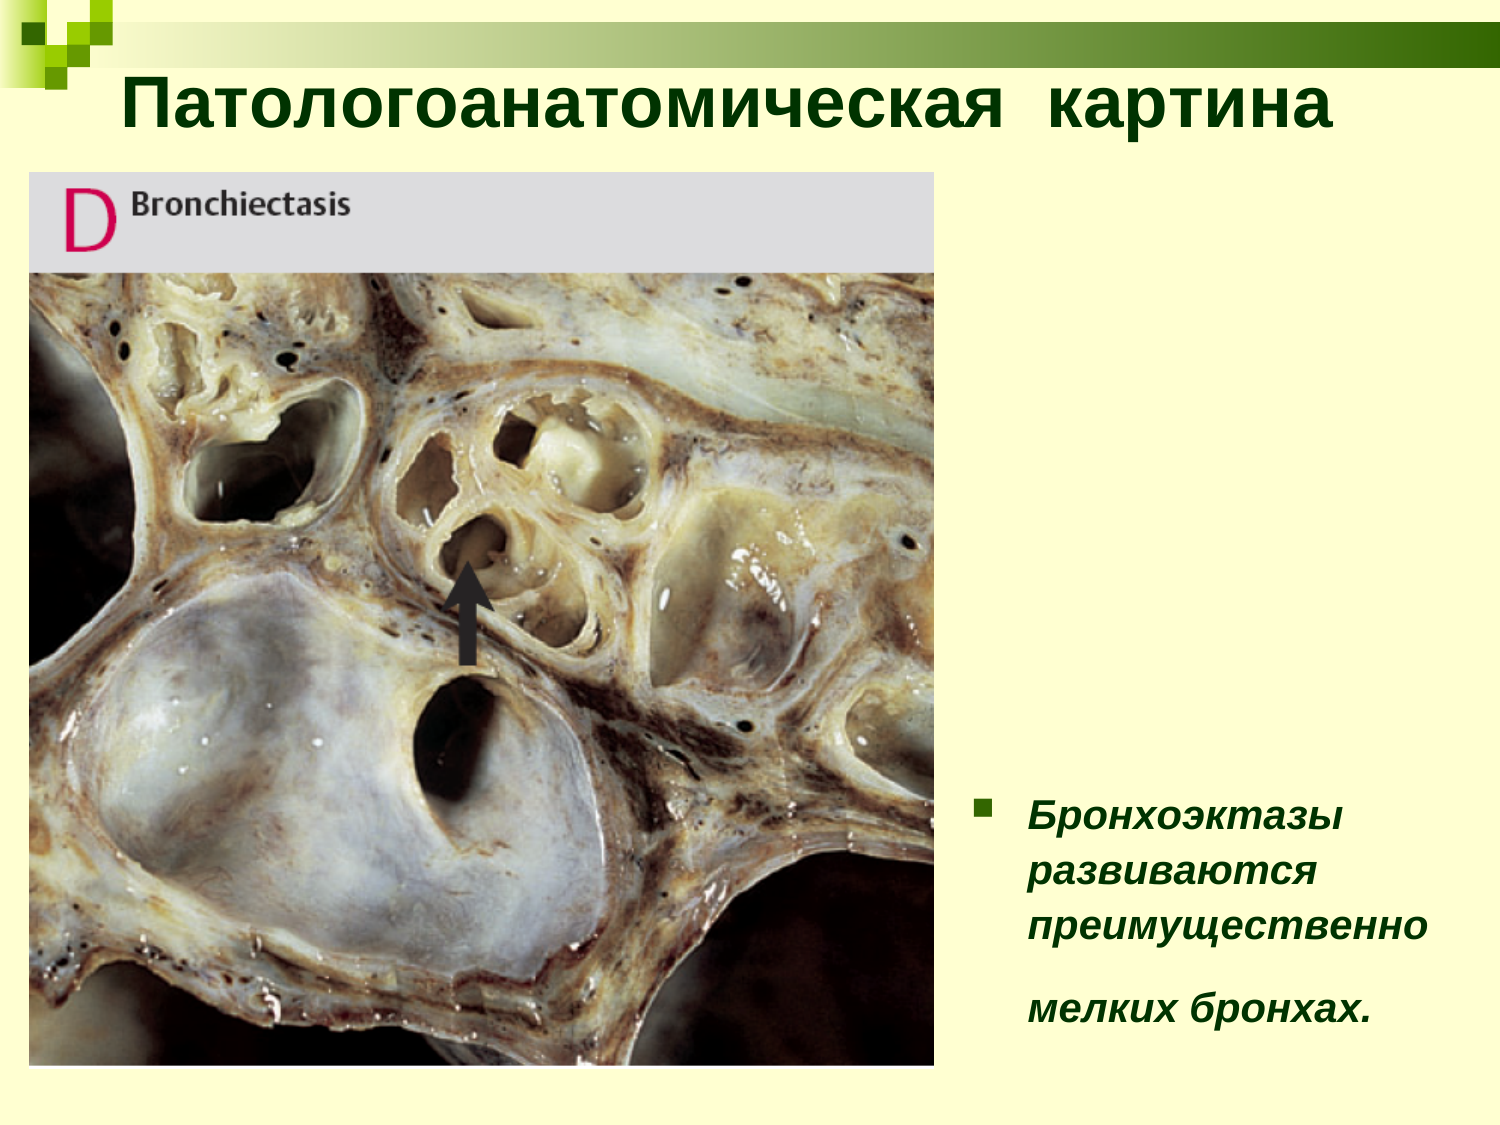

# Патологоанатомическая картина
Бронхоэктазы развиваются преимущественно мелких бронхах.